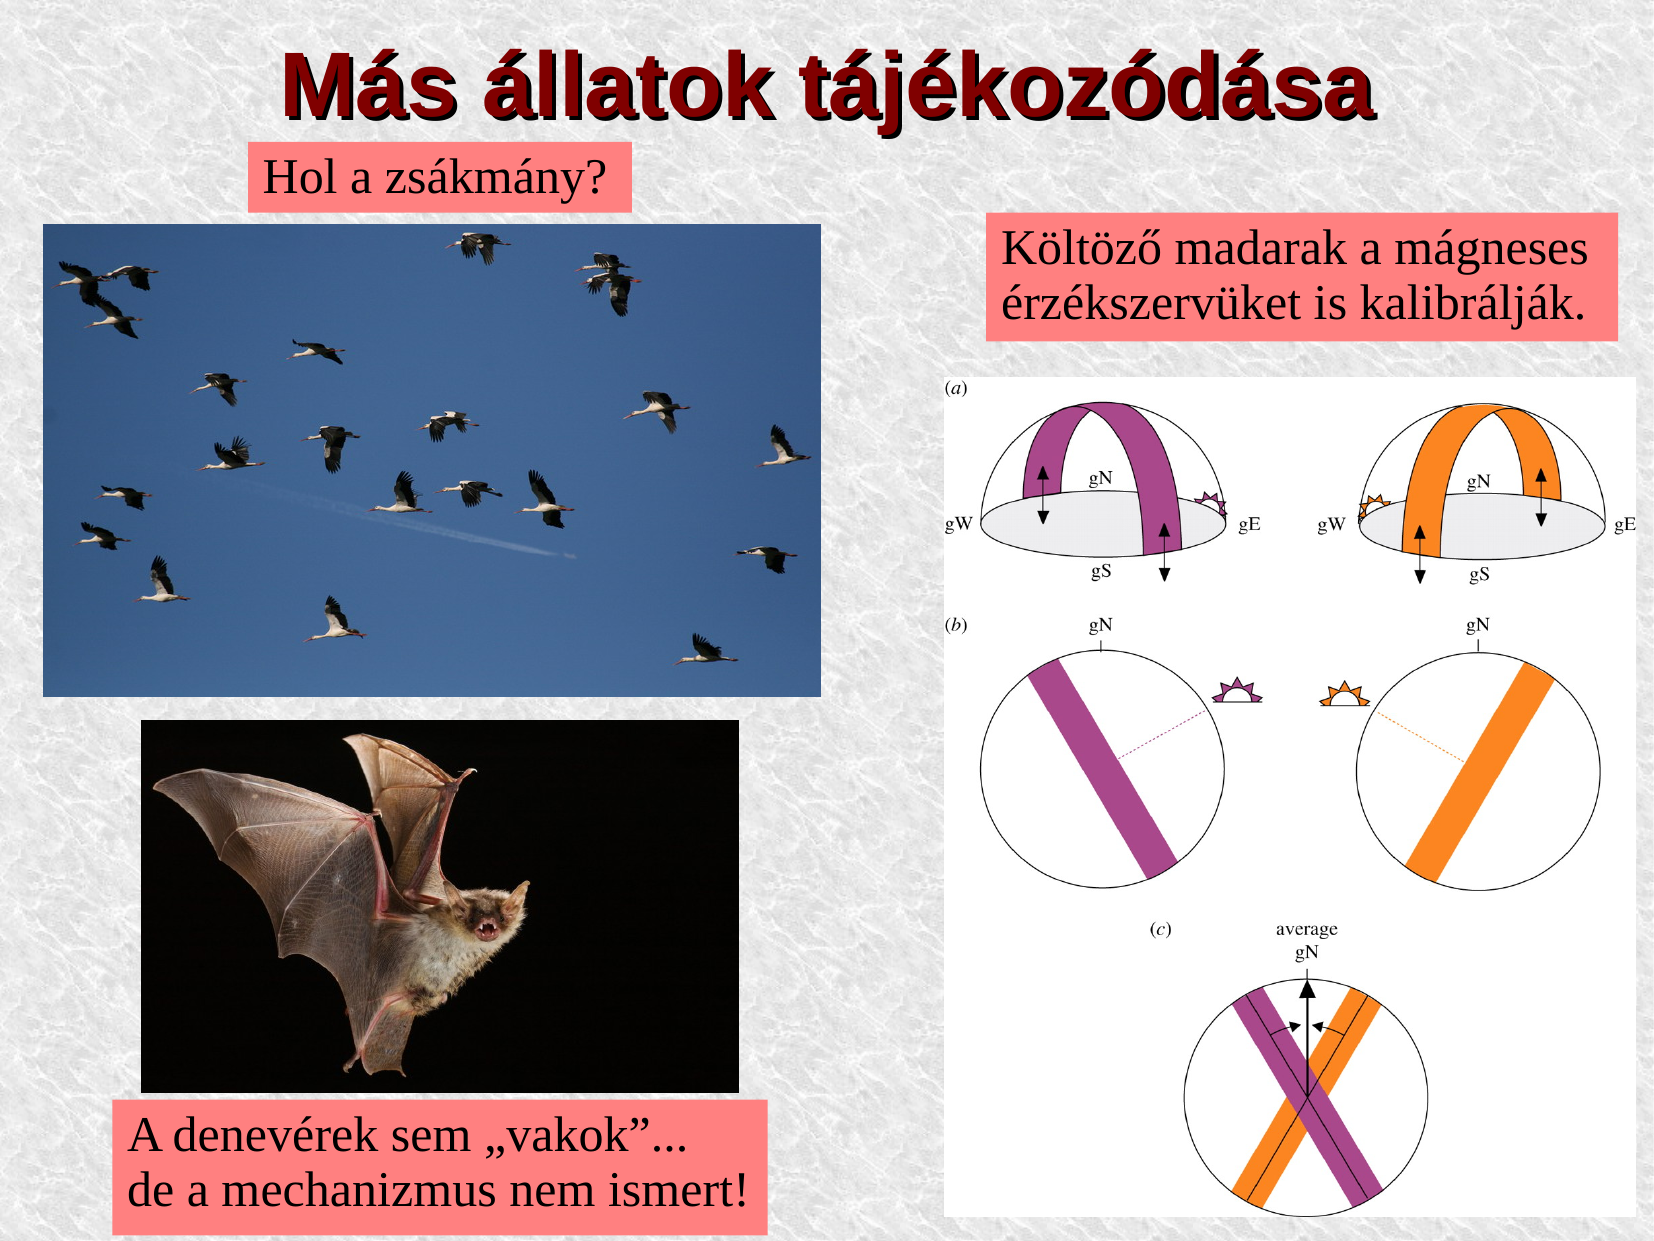

# Más állatok tájékozódása
Hol a zsákmány?
Költöző madarak a mágneses érzékszervüket is kalibrálják.
A denevérek sem „vakok”...
de a mechanizmus nem ismert!